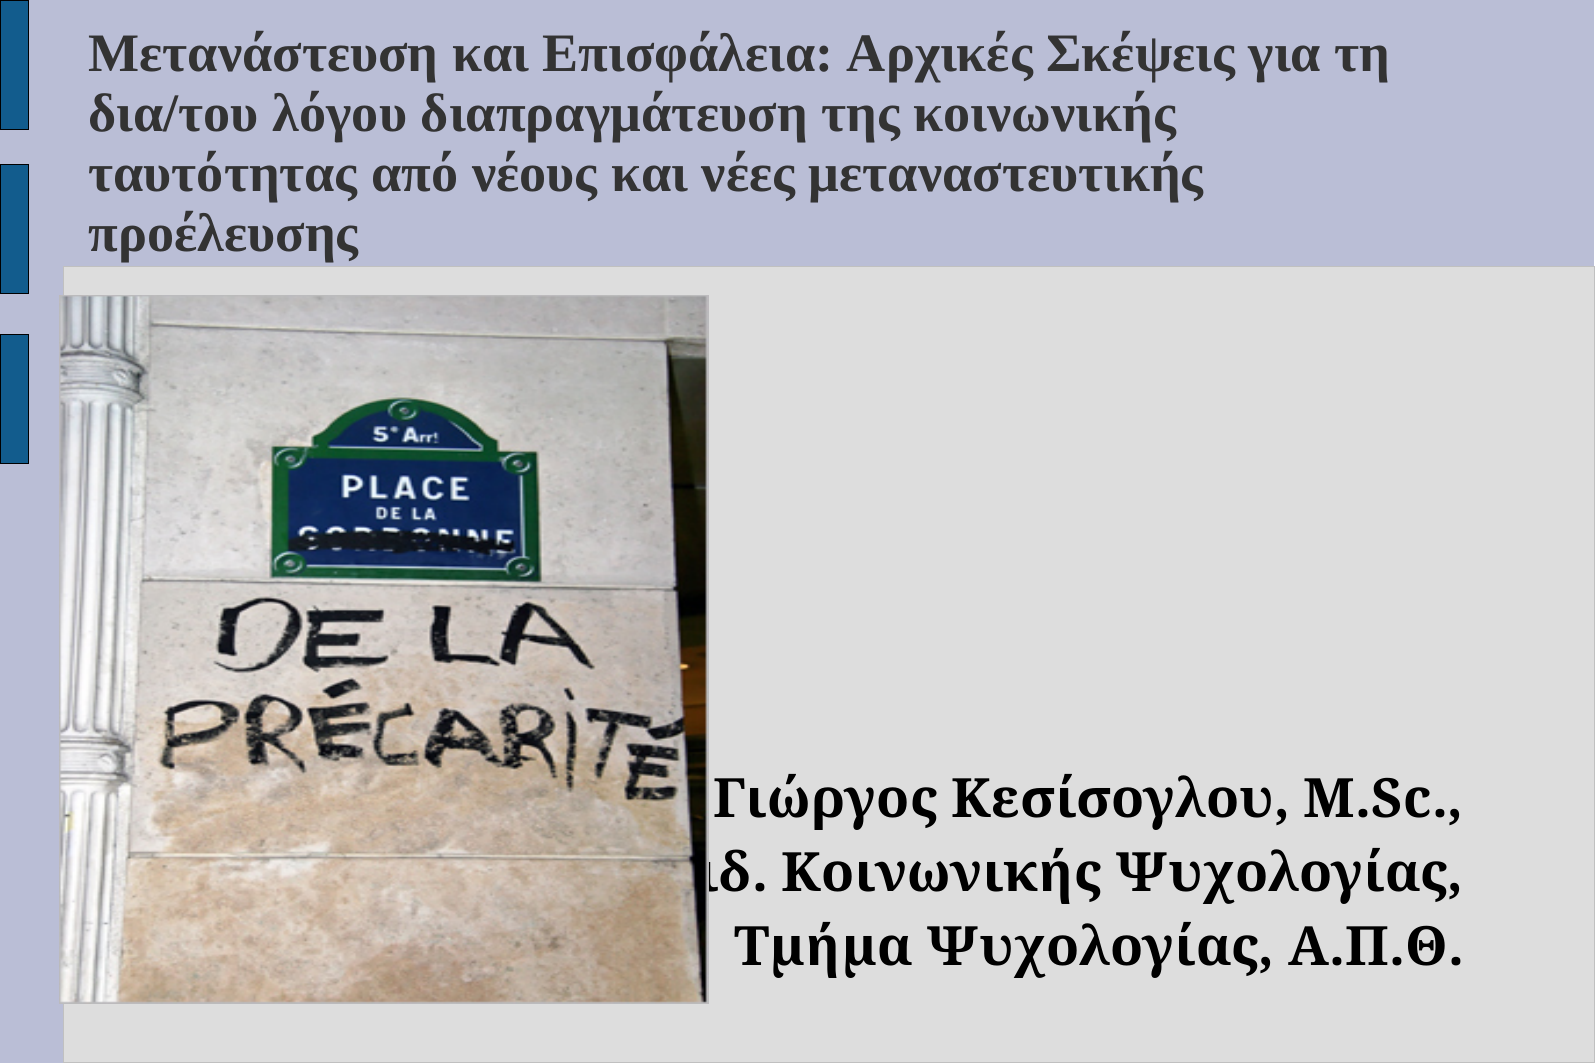

# Μετανάστευση και Επισφάλεια: Αρχικές Σκέψεις για τη δια/του λόγου διαπραγμάτευση της κοινωνικής ταυτότητας από νέους και νέες μεταναστευτικής προέλευσης
Γιώργος Κεσίσογλου, Μ.Sc.,
Υπ. Διδ. Κοινωνικής Ψυχολογίας,
Τμήμα Ψυχολογίας, Α.Π.Θ.